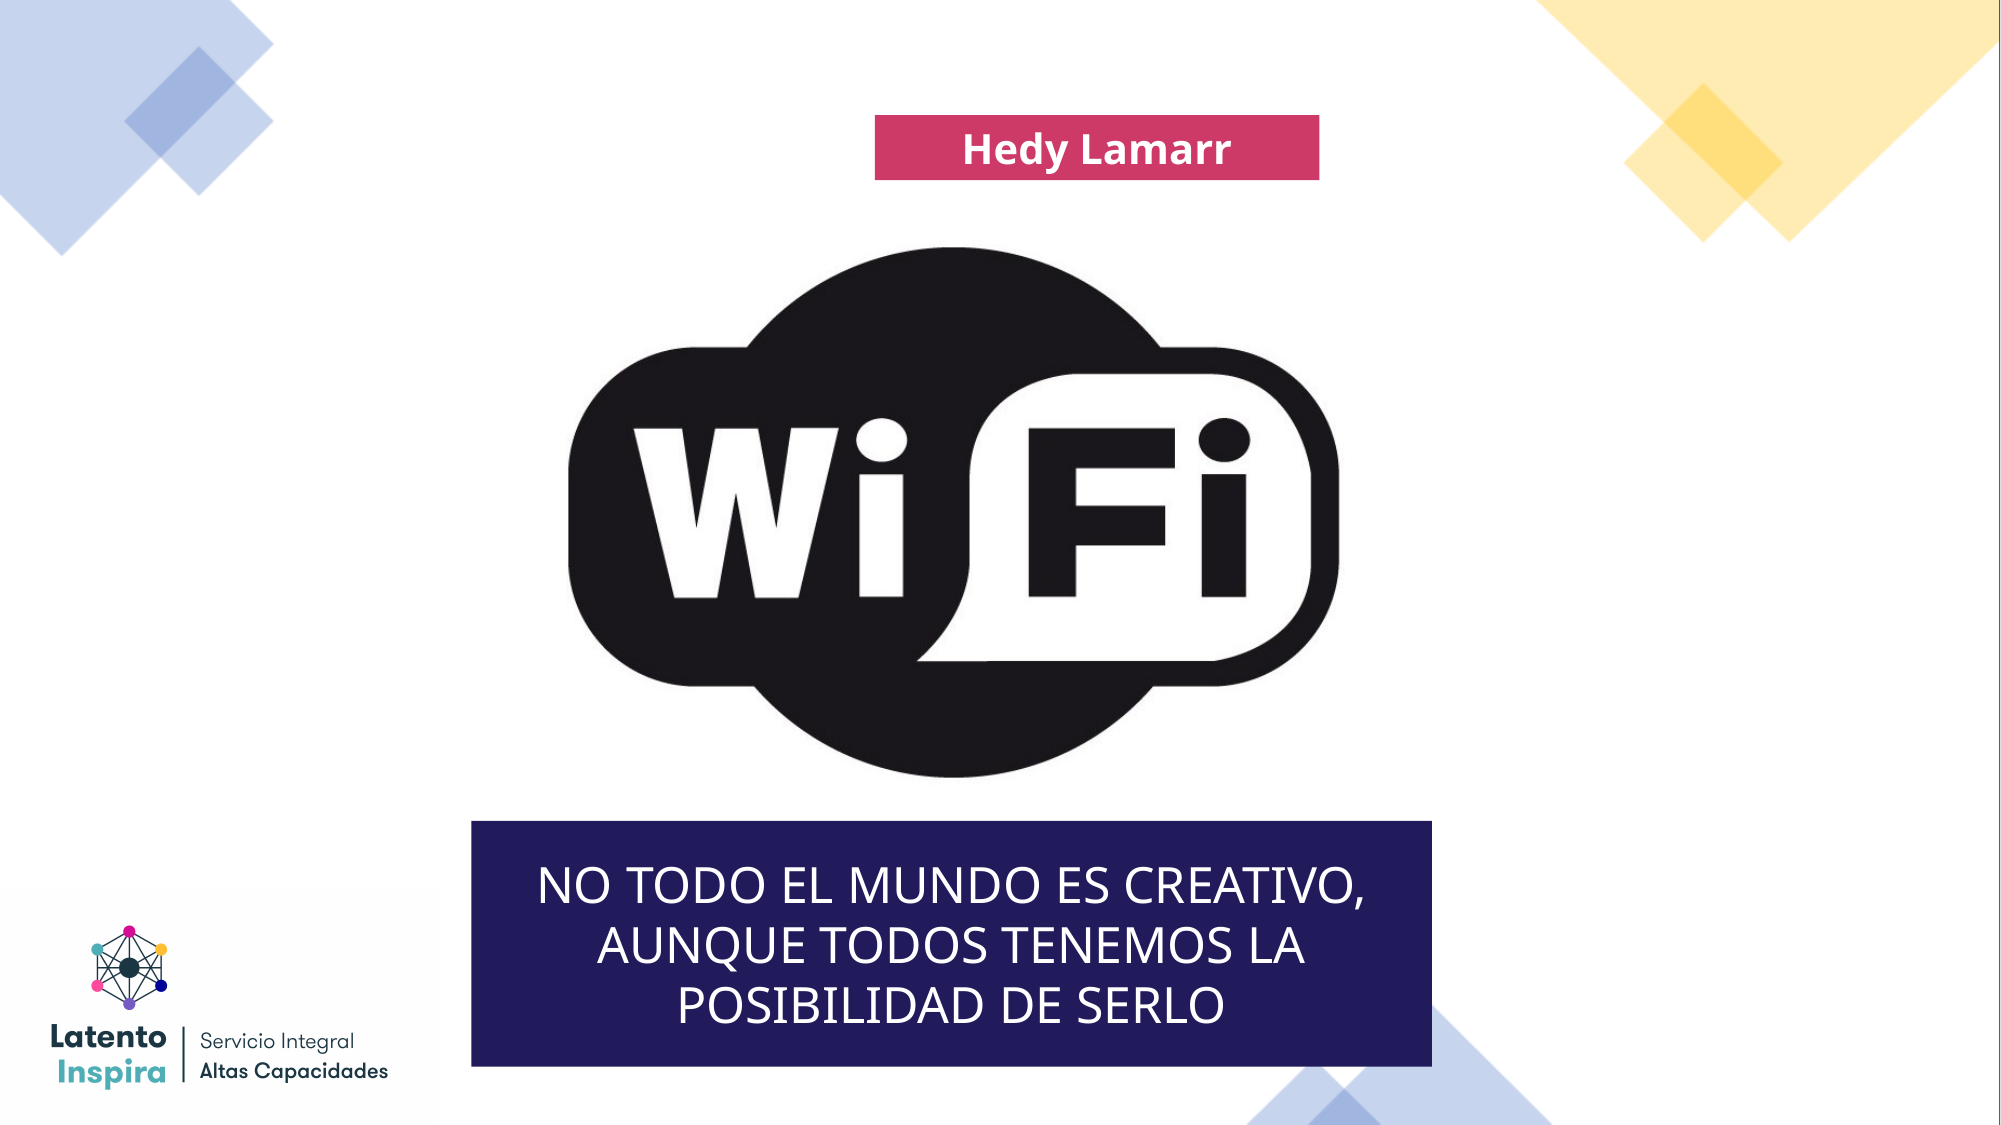

Hedy Lamarr
NO TODO EL MUNDO ES CREATIVO, AUNQUE TODOS TENEMOS LA POSIBILIDAD DE SERLO